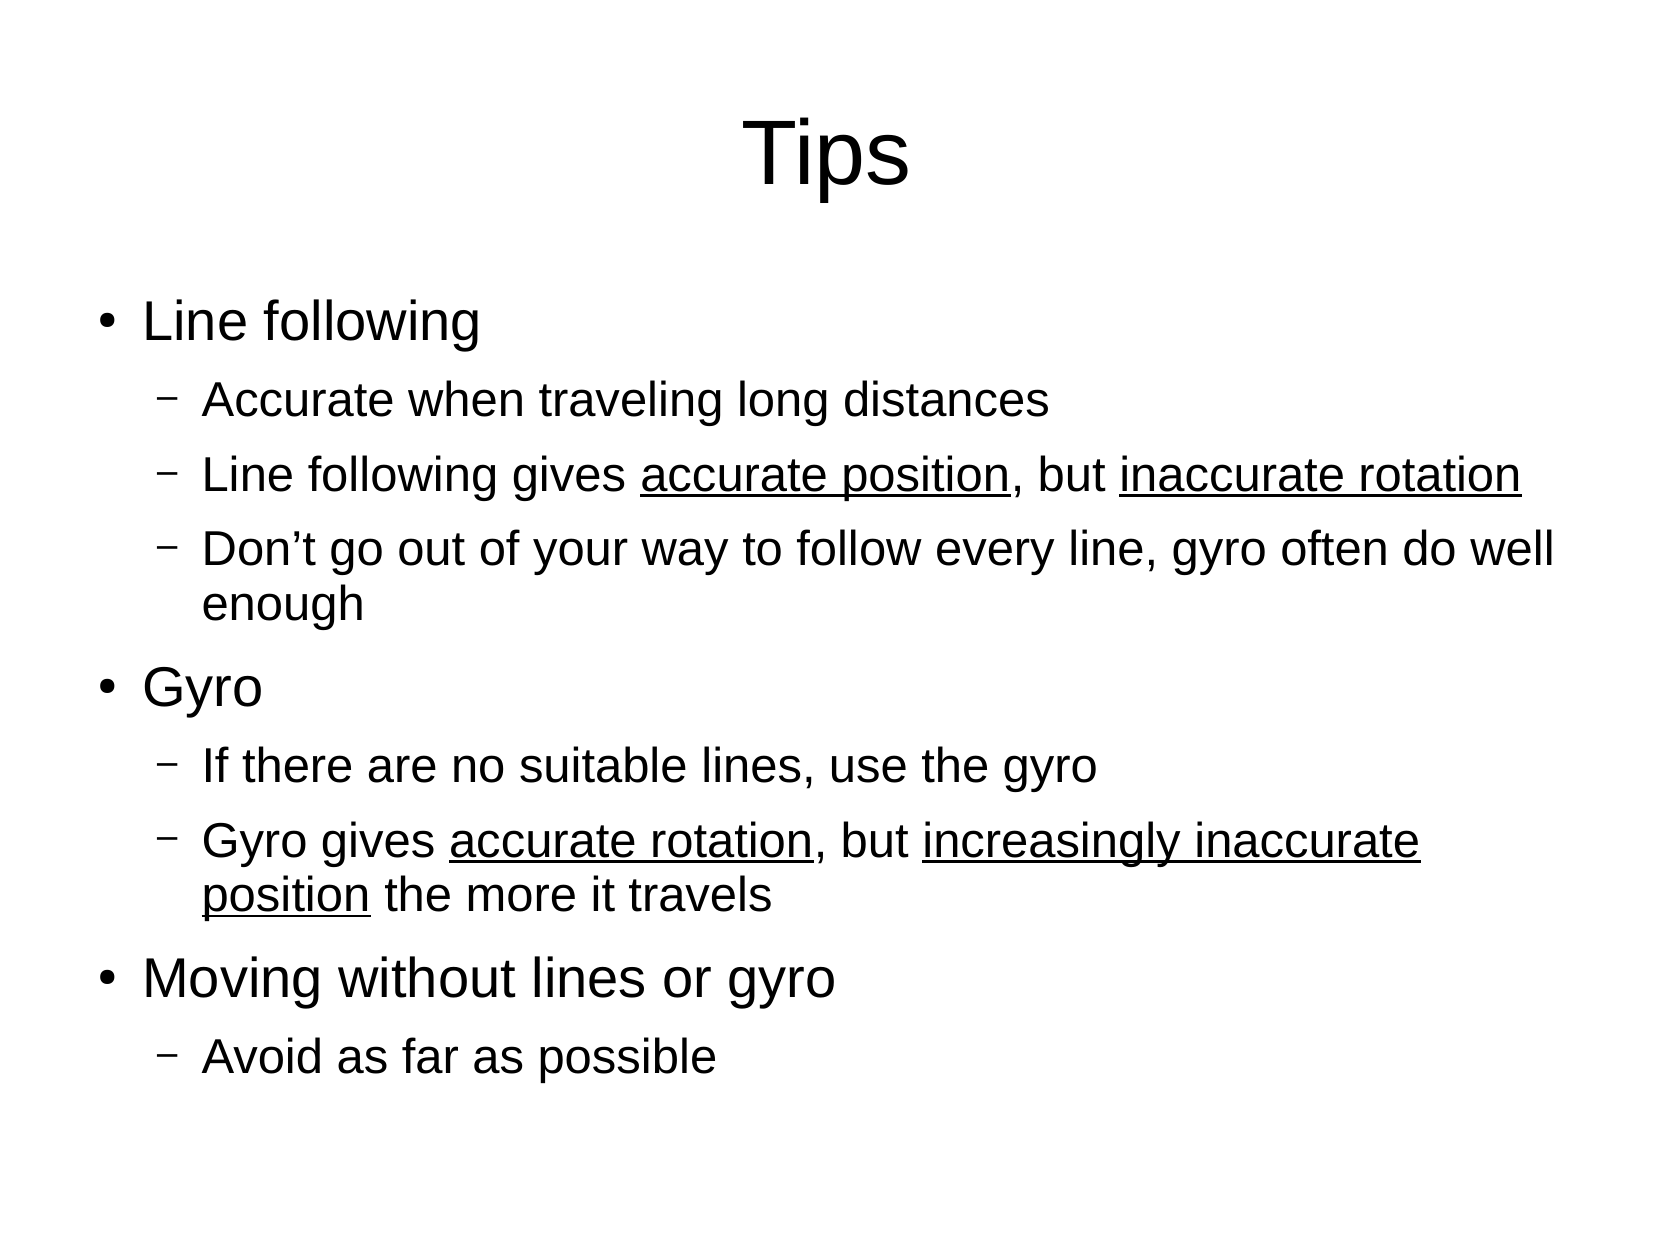

# Tips
Line following
Accurate when traveling long distances
Line following gives accurate position, but inaccurate rotation
Don’t go out of your way to follow every line, gyro often do well enough
Gyro
If there are no suitable lines, use the gyro
Gyro gives accurate rotation, but increasingly inaccurate position the more it travels
Moving without lines or gyro
Avoid as far as possible